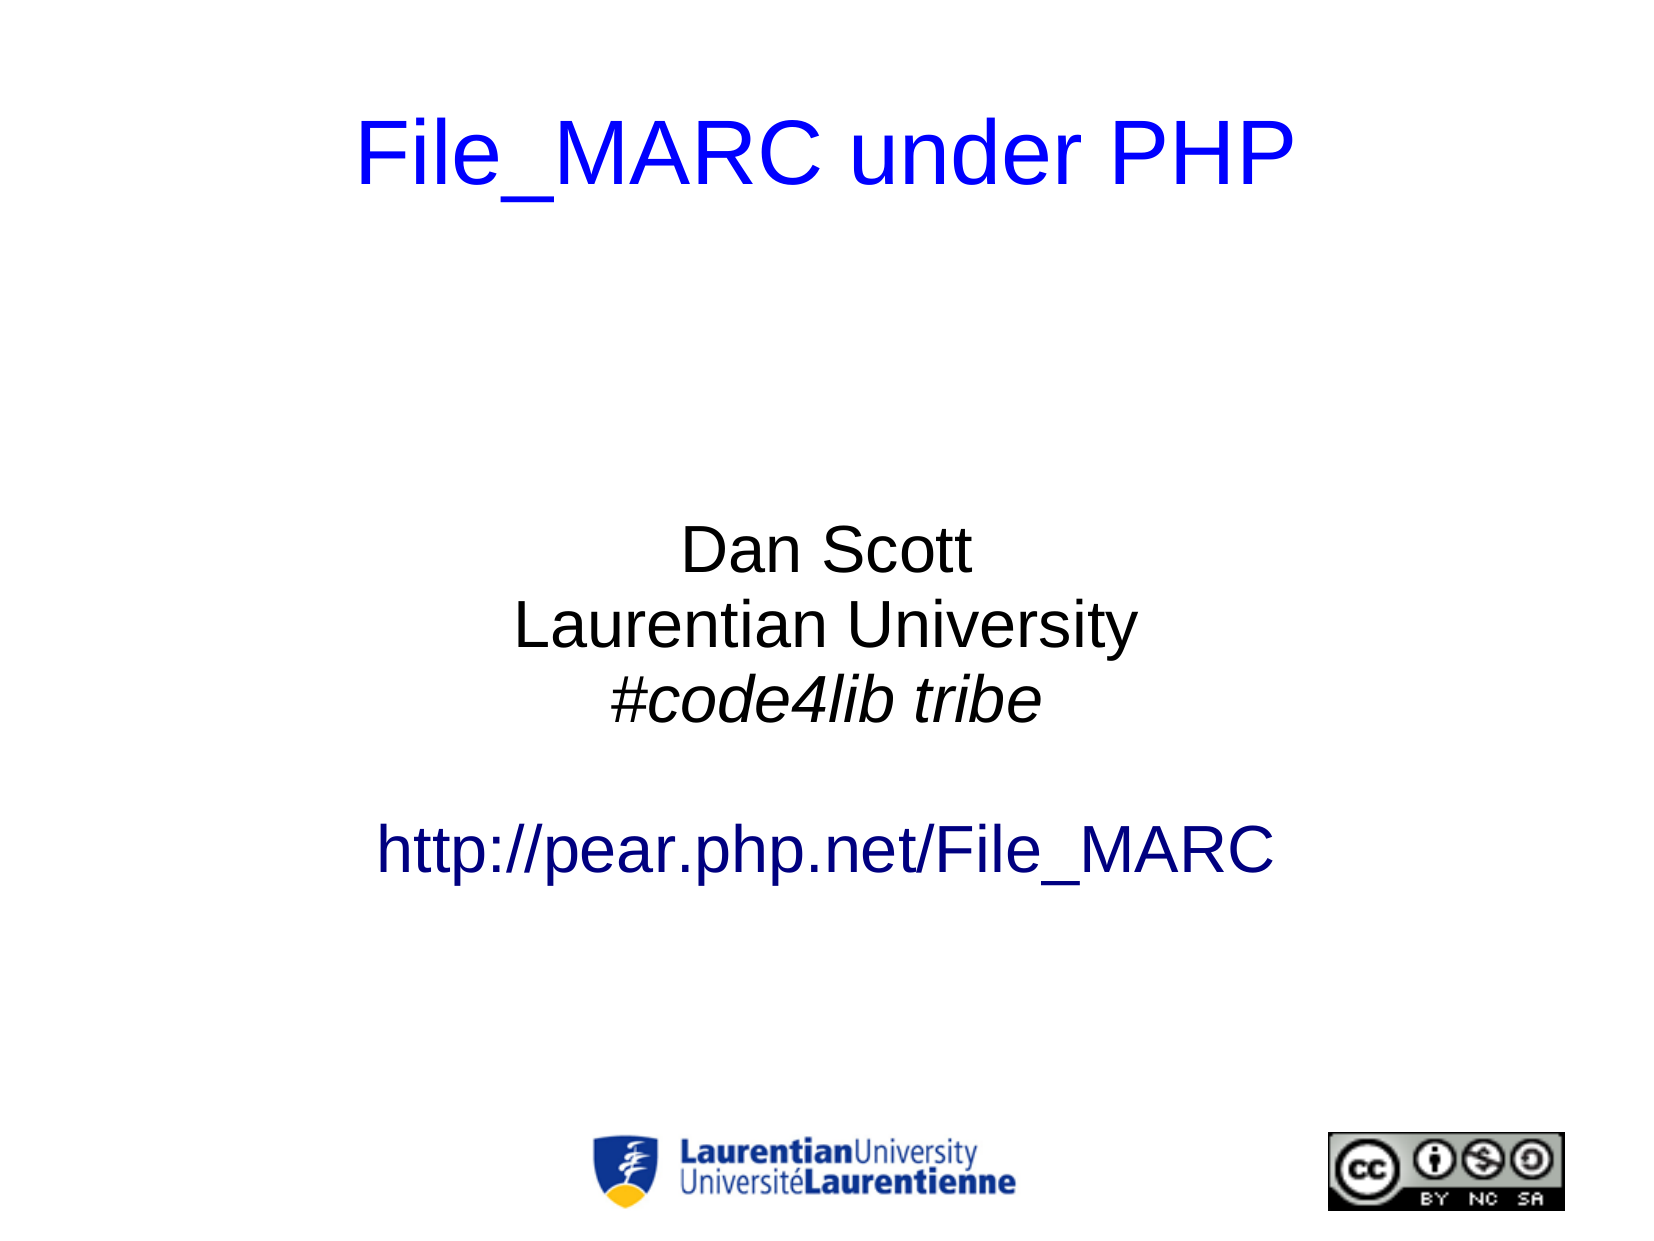

# File_MARC under PHP
Dan Scott
Laurentian University
#code4lib tribe
http://pear.php.net/File_MARC